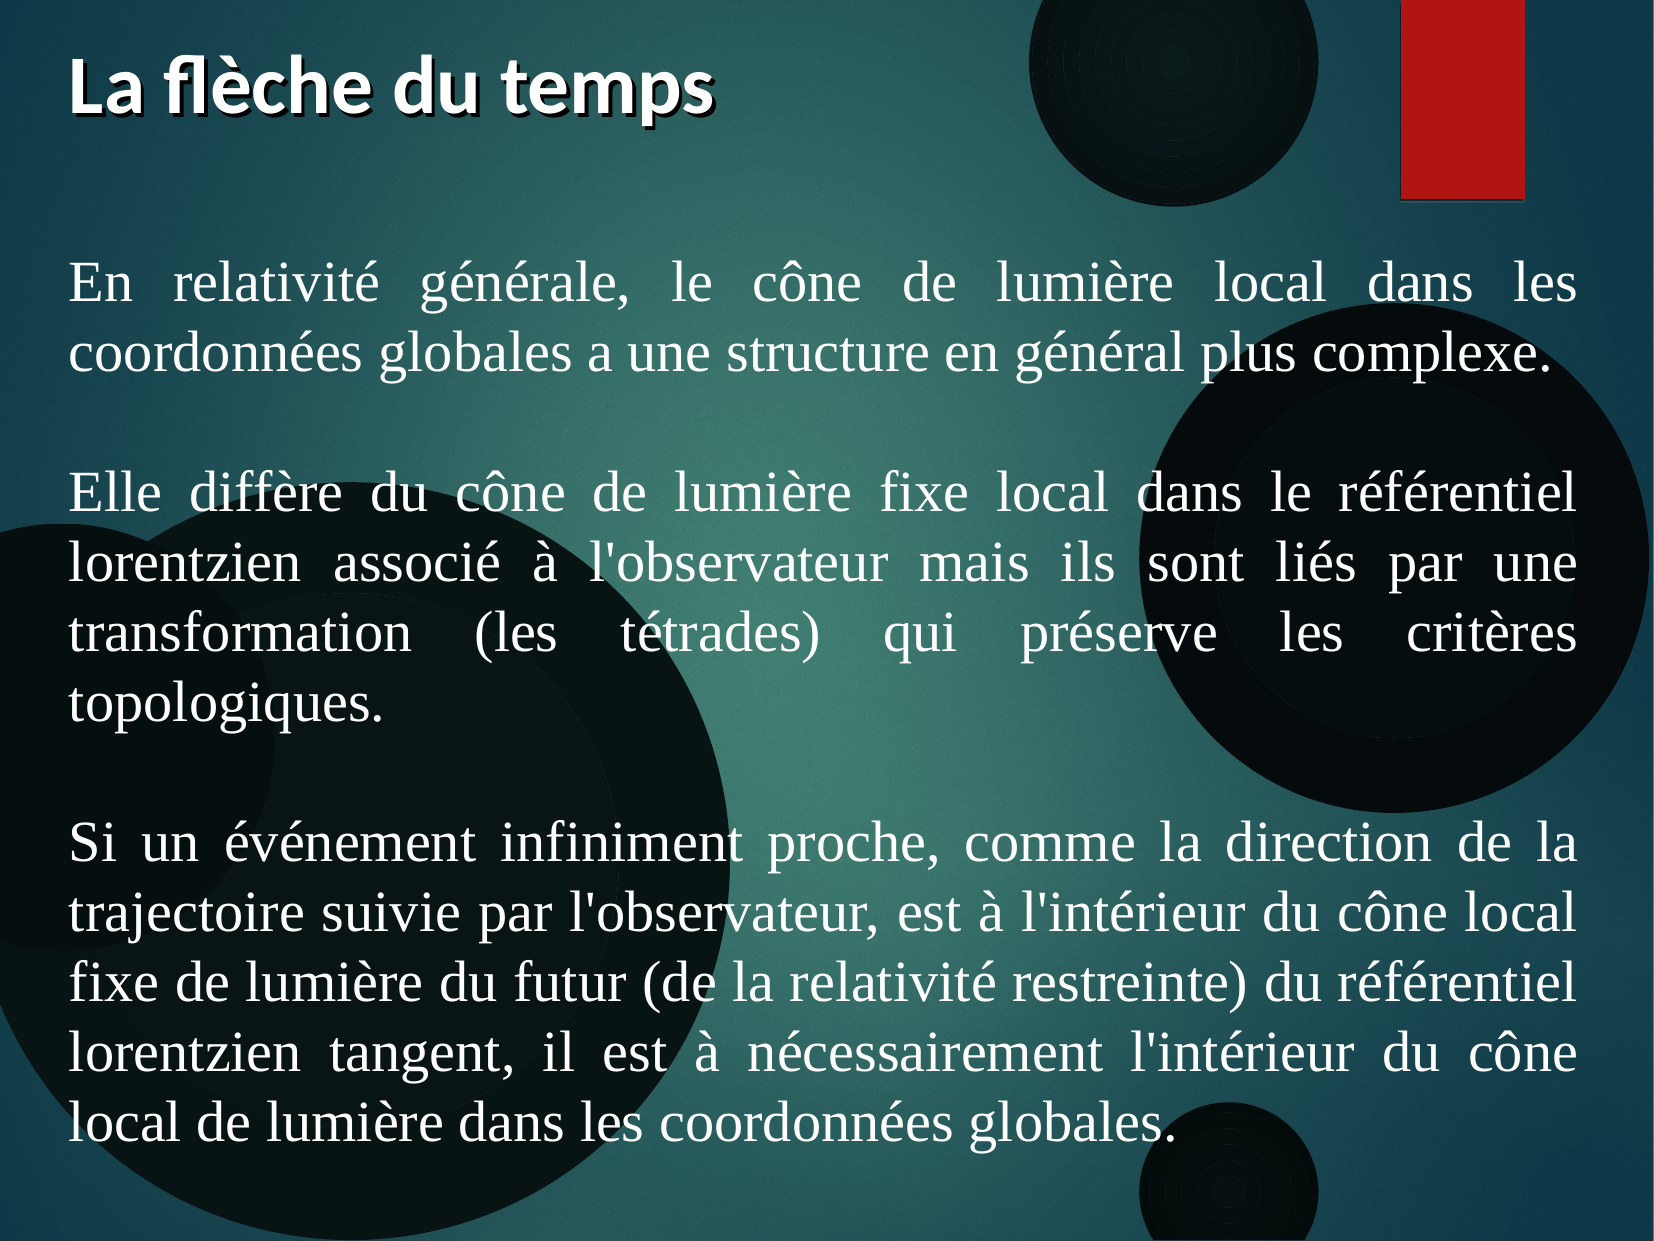

La flèche du temps
En relativité générale, le cône de lumière local dans les coordonnées globales a une structure en général plus complexe.
Elle diffère du cône de lumière fixe local dans le référentiel lorentzien associé à l'observateur mais ils sont liés par une transformation (les tétrades) qui préserve les critères topologiques.
Si un événement infiniment proche, comme la direction de la trajectoire suivie par l'observateur, est à l'intérieur du cône local fixe de lumière du futur (de la relativité restreinte) du référentiel lorentzien tangent, il est à nécessairement l'intérieur du cône local de lumière dans les coordonnées globales.